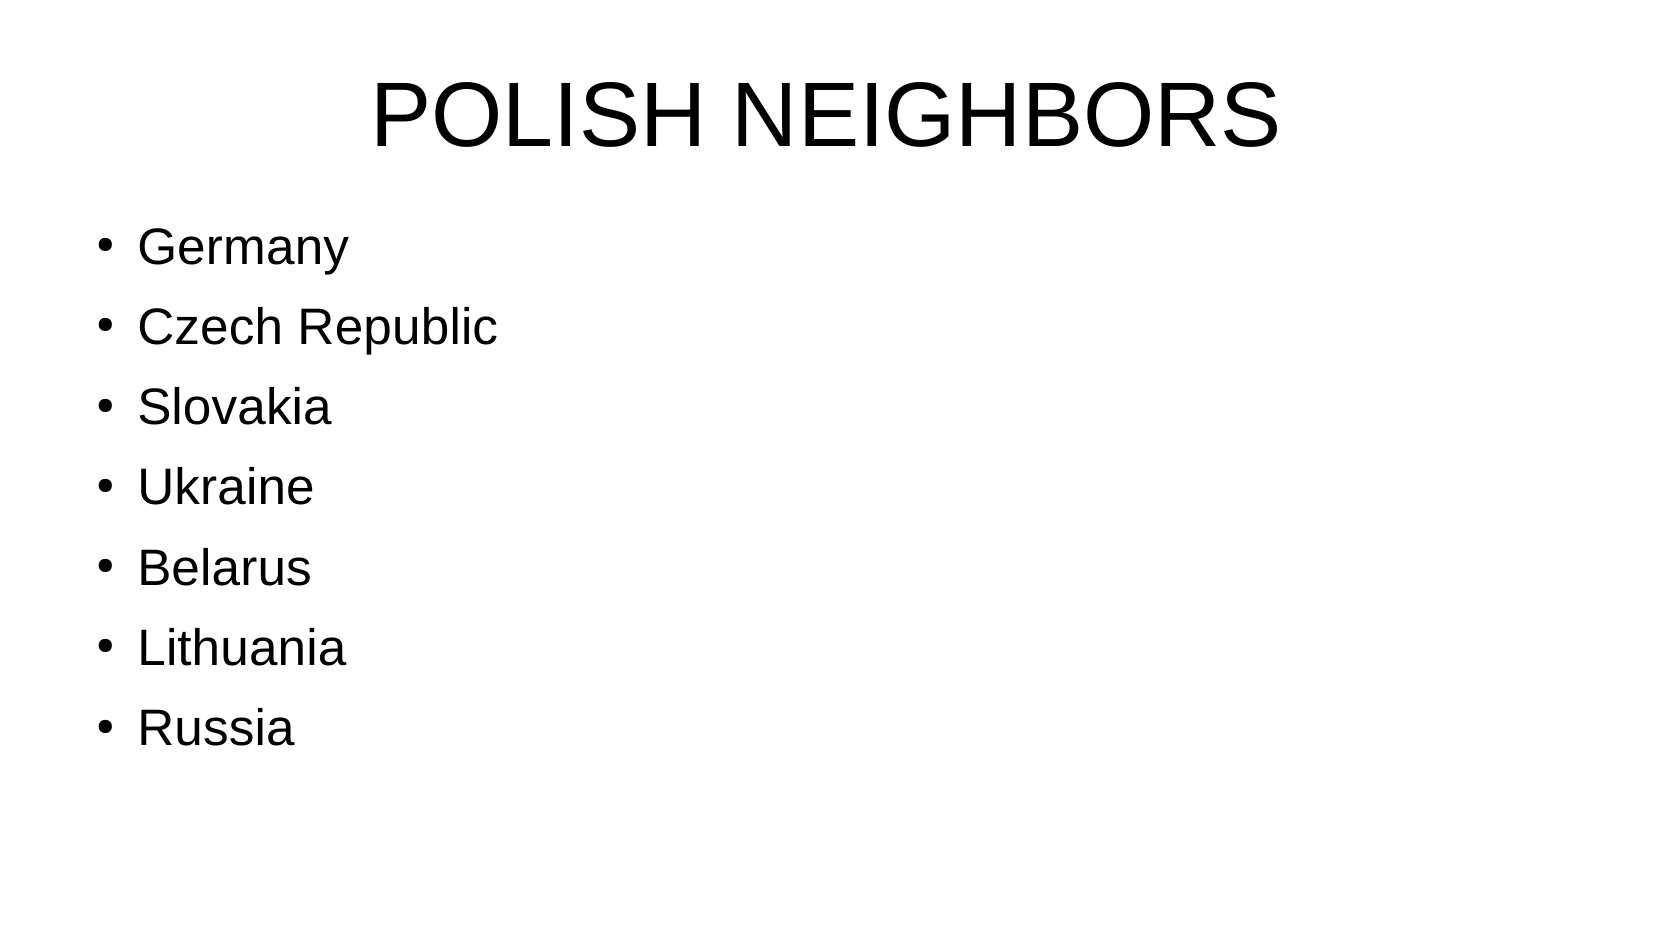

# POLISH NEIGHBORS
Germany
Czech Republic
Slovakia
Ukraine
Belarus
Lithuania
Russia